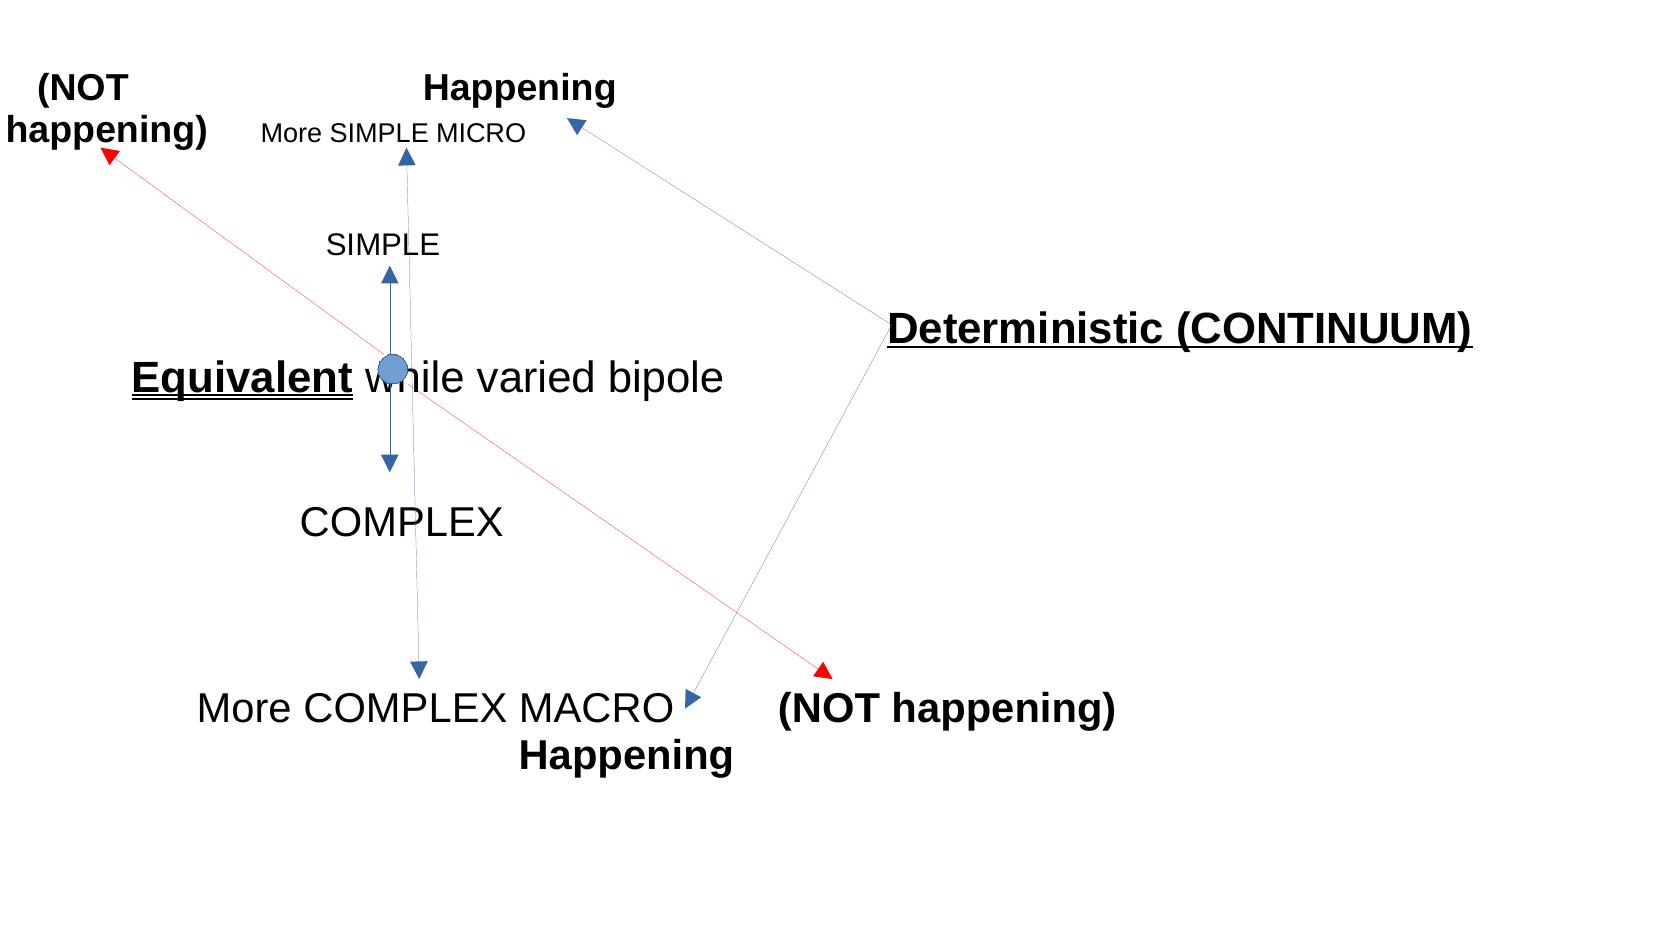

(NOT Happening
 happening) More SIMPLE MICRO
 SIMPLE
 Deterministic (CONTINUUM)
 Equivalent while varied bipole
 COMPLEX
 More COMPLEX MACRO (NOT happening)
 Happening